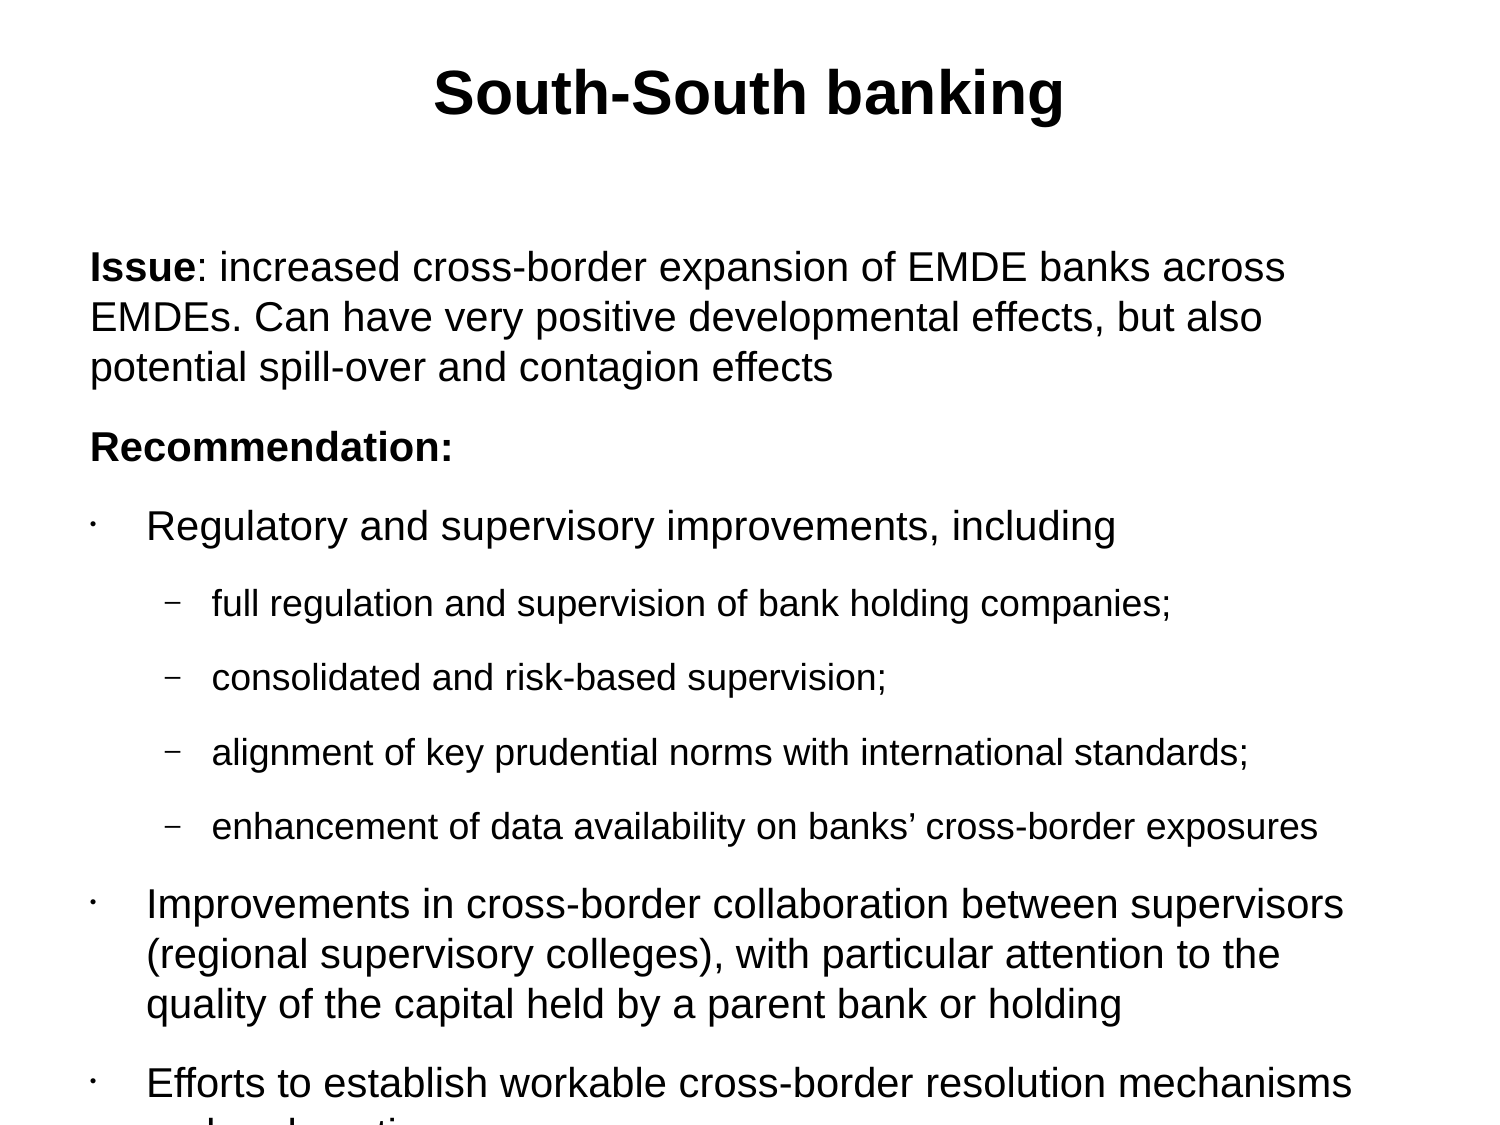

# South-South banking
Issue: increased cross-border expansion of EMDE banks across EMDEs. Can have very positive developmental effects, but also potential spill-over and contagion effects
Recommendation:
Regulatory and supervisory improvements, including
full regulation and supervision of bank holding companies;
consolidated and risk-based supervision;
alignment of key prudential norms with international standards;
enhancement of data availability on banks’ cross-border exposures
Improvements in cross-border collaboration between supervisors (regional supervisory colleges), with particular attention to the quality of the capital held by a parent bank or holding
Efforts to establish workable cross-border resolution mechanisms and early-action processes